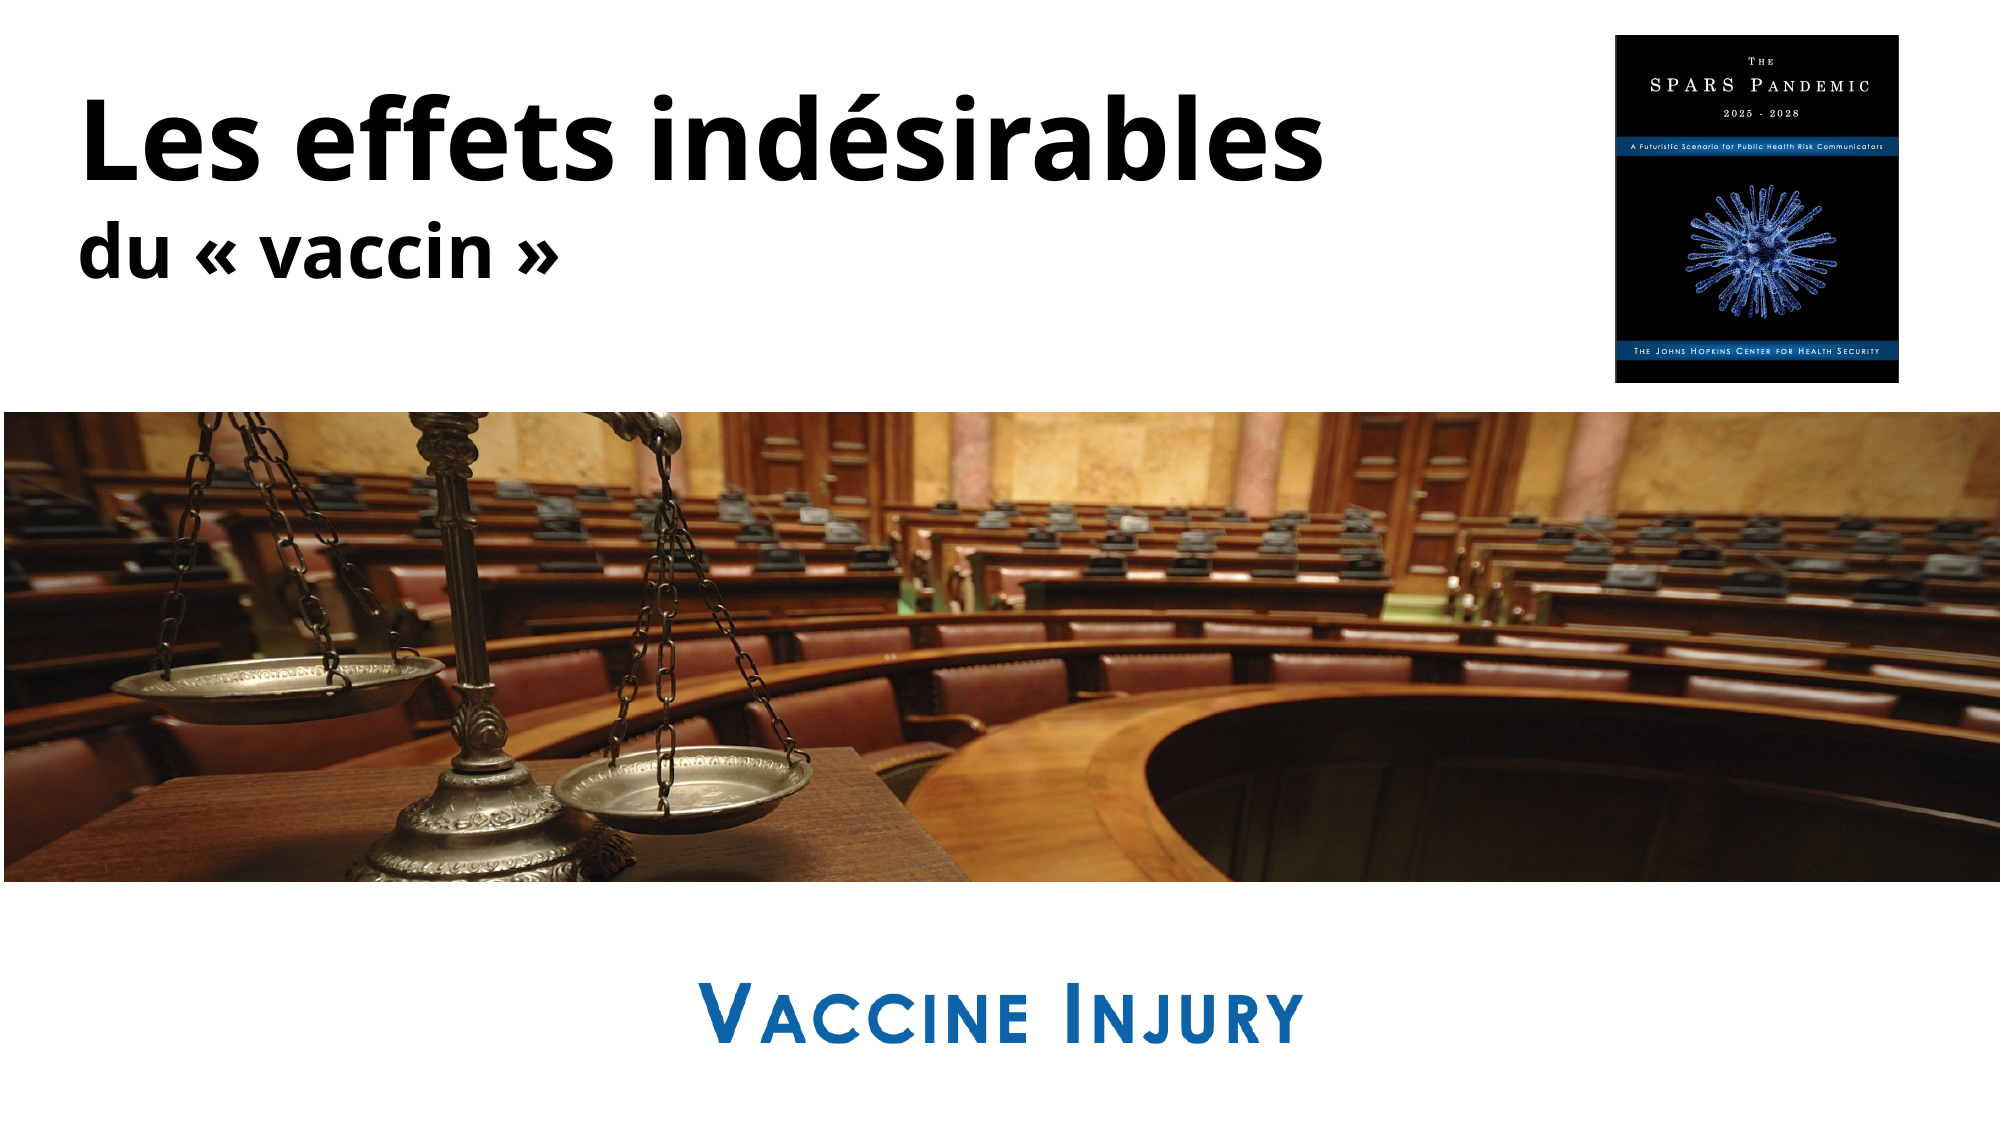

Les effets indésirables
du « vaccin »